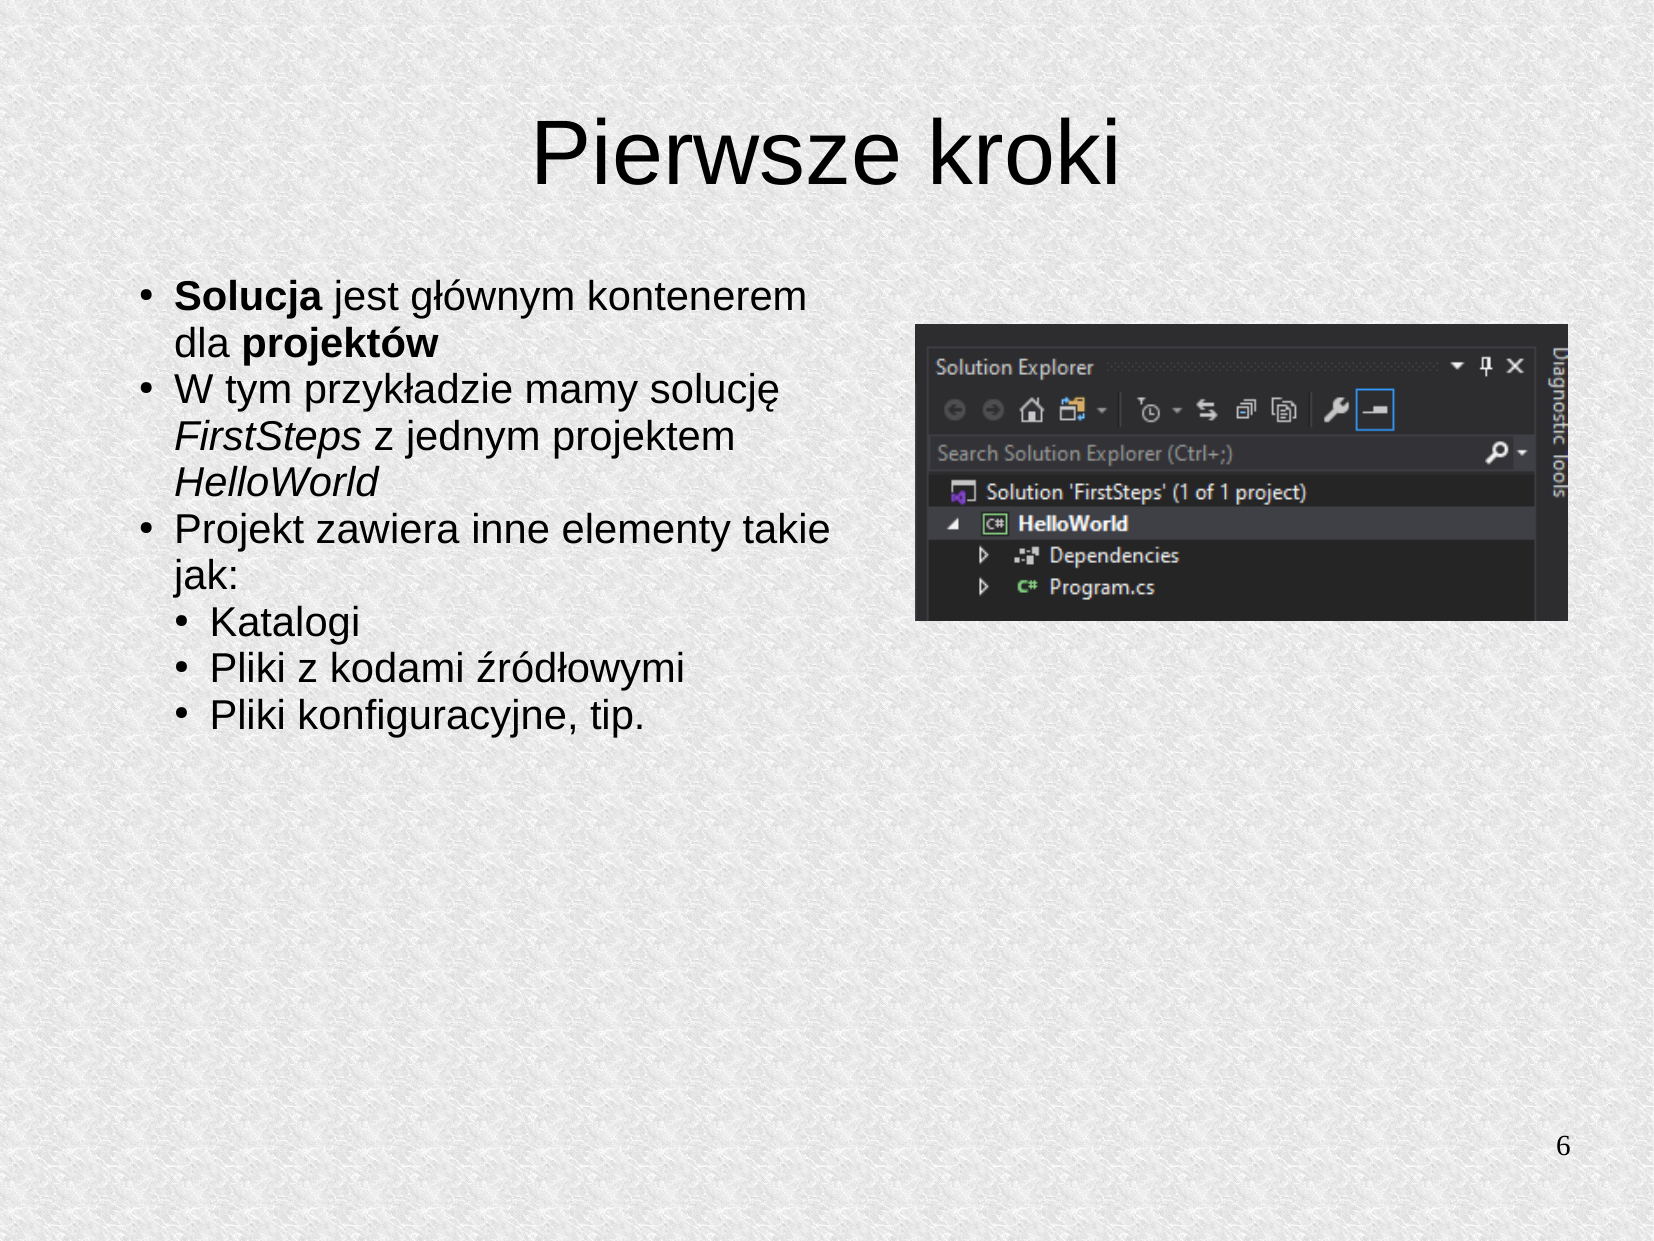

# Pierwsze kroki
Solucja jest głównym kontenerem dla projektów
W tym przykładzie mamy solucję FirstSteps z jednym projektem HelloWorld
Projekt zawiera inne elementy takie jak:
Katalogi
Pliki z kodami źródłowymi
Pliki konfiguracyjne, tip.
6